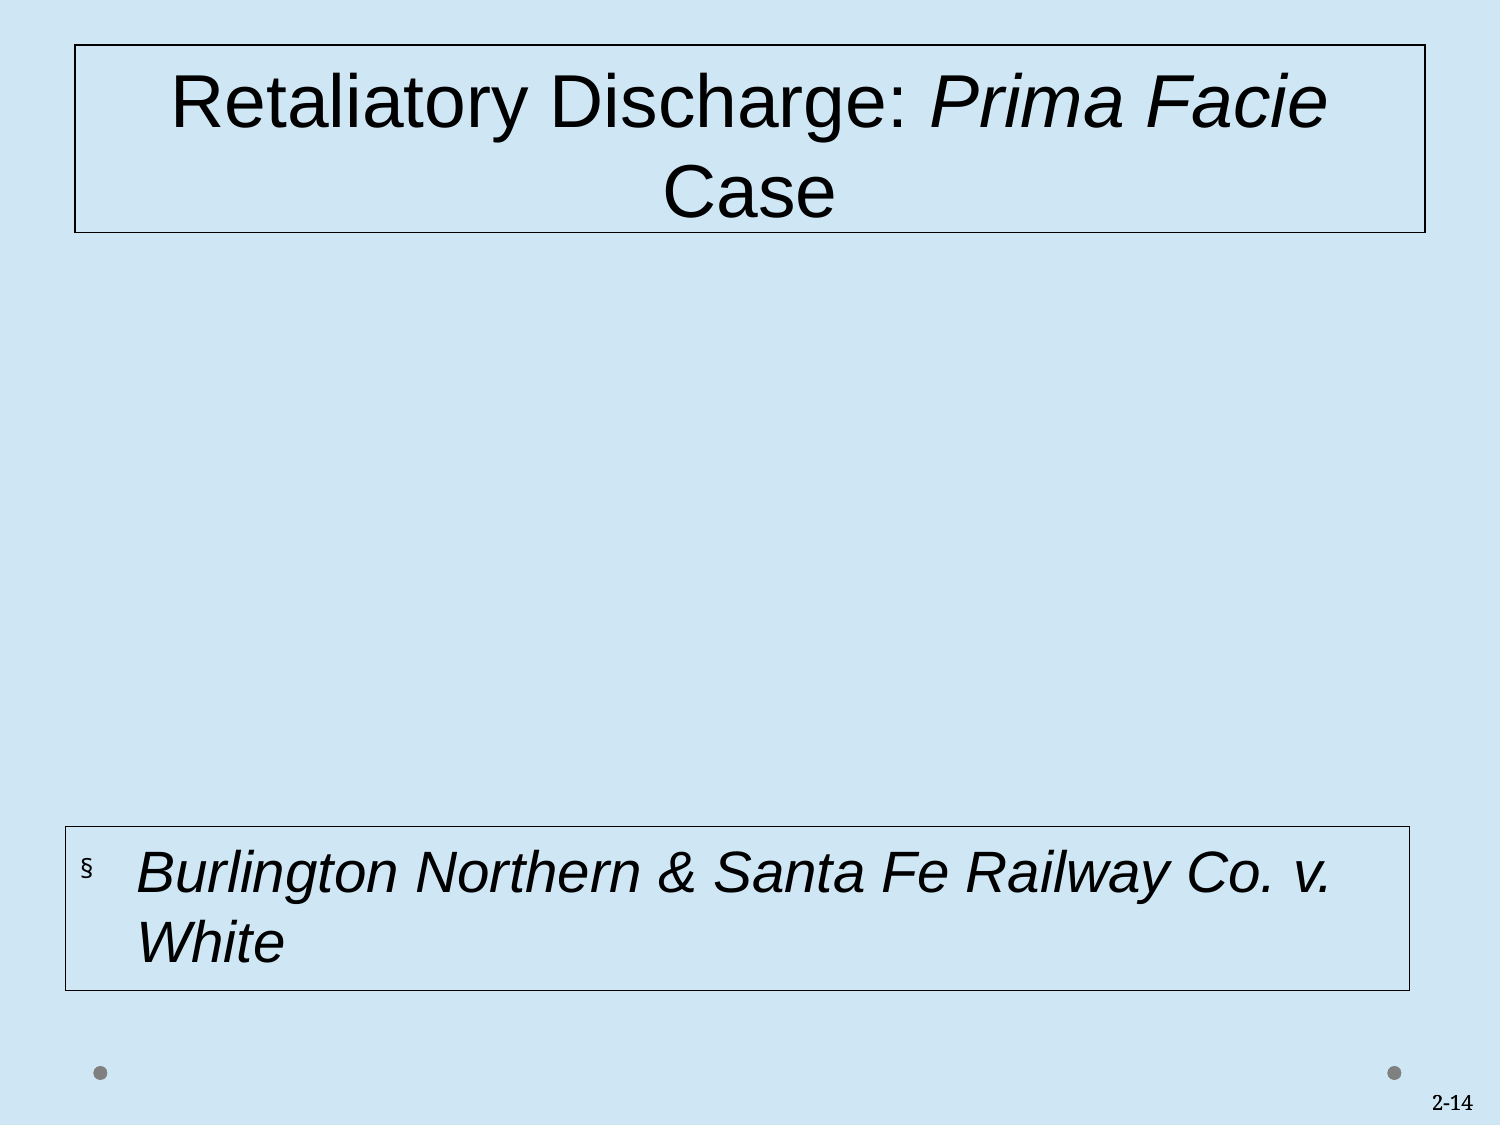

# Retaliatory Discharge: Prima Facie Case
An adverse employment action
Participation in a protected activity
Causal connection between the protected activity and the adverse action
Burlington Northern & Santa Fe Railway Co. v. White